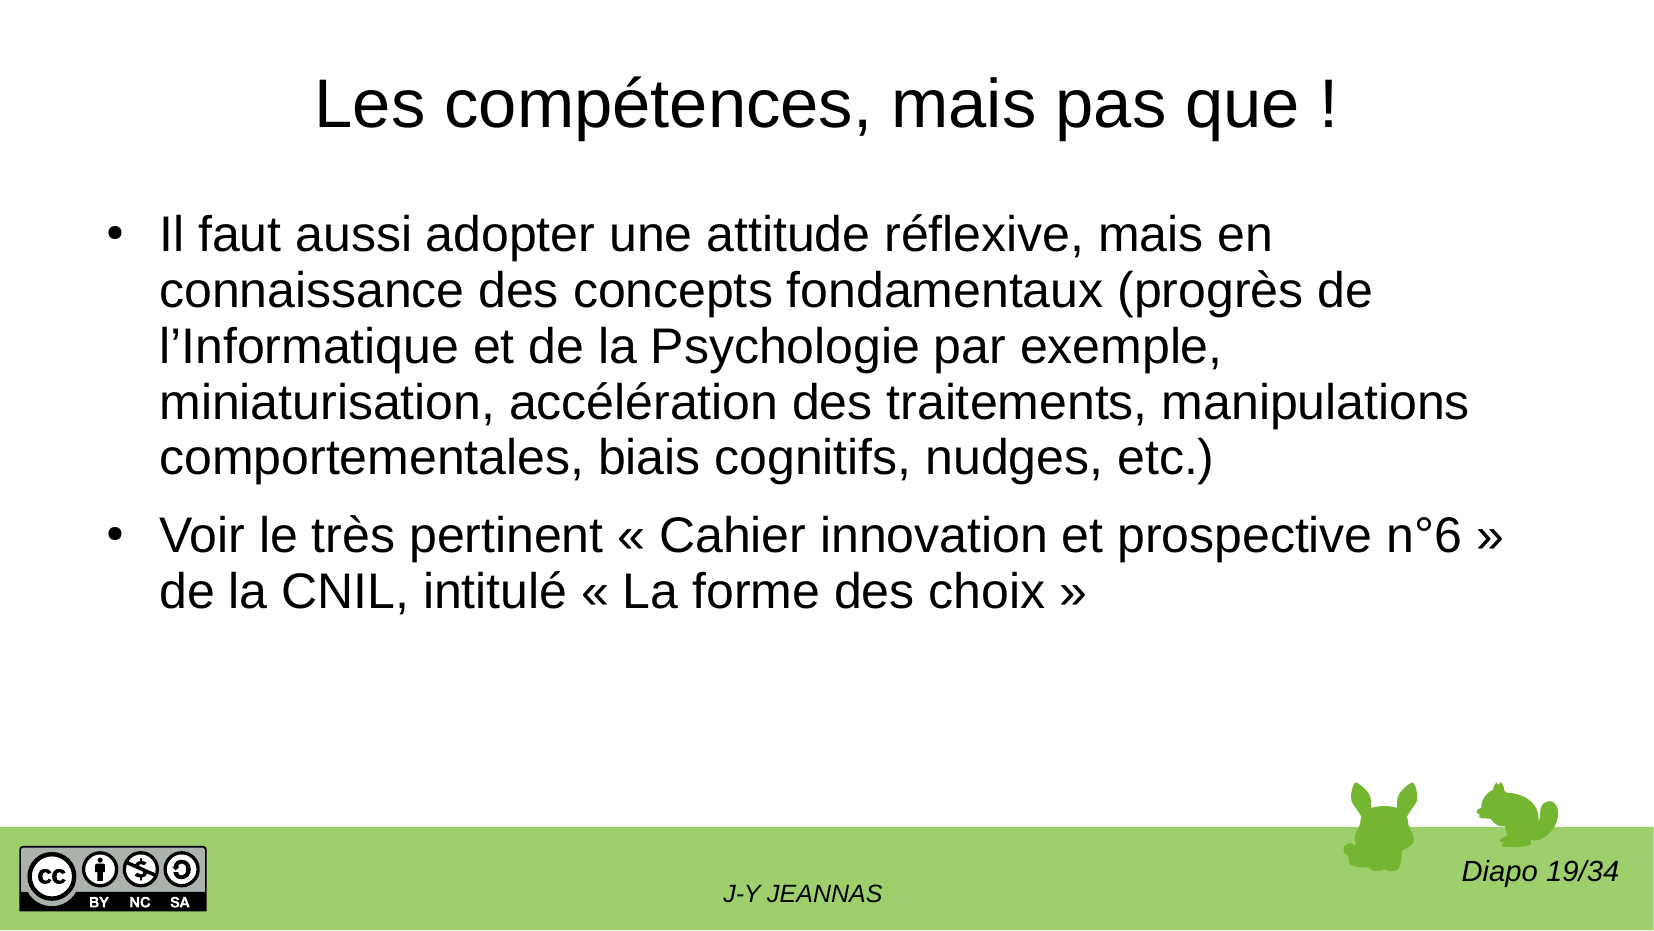

# Les compétences, mais pas que !
Il faut aussi adopter une attitude réflexive, mais en connaissance des concepts fondamentaux (progrès de l’Informatique et de la Psychologie par exemple, miniaturisation, accélération des traitements, manipulations comportementales, biais cognitifs, nudges, etc.)
Voir le très pertinent « Cahier innovation et prospective n°6 » de la CNIL, intitulé « La forme des choix »